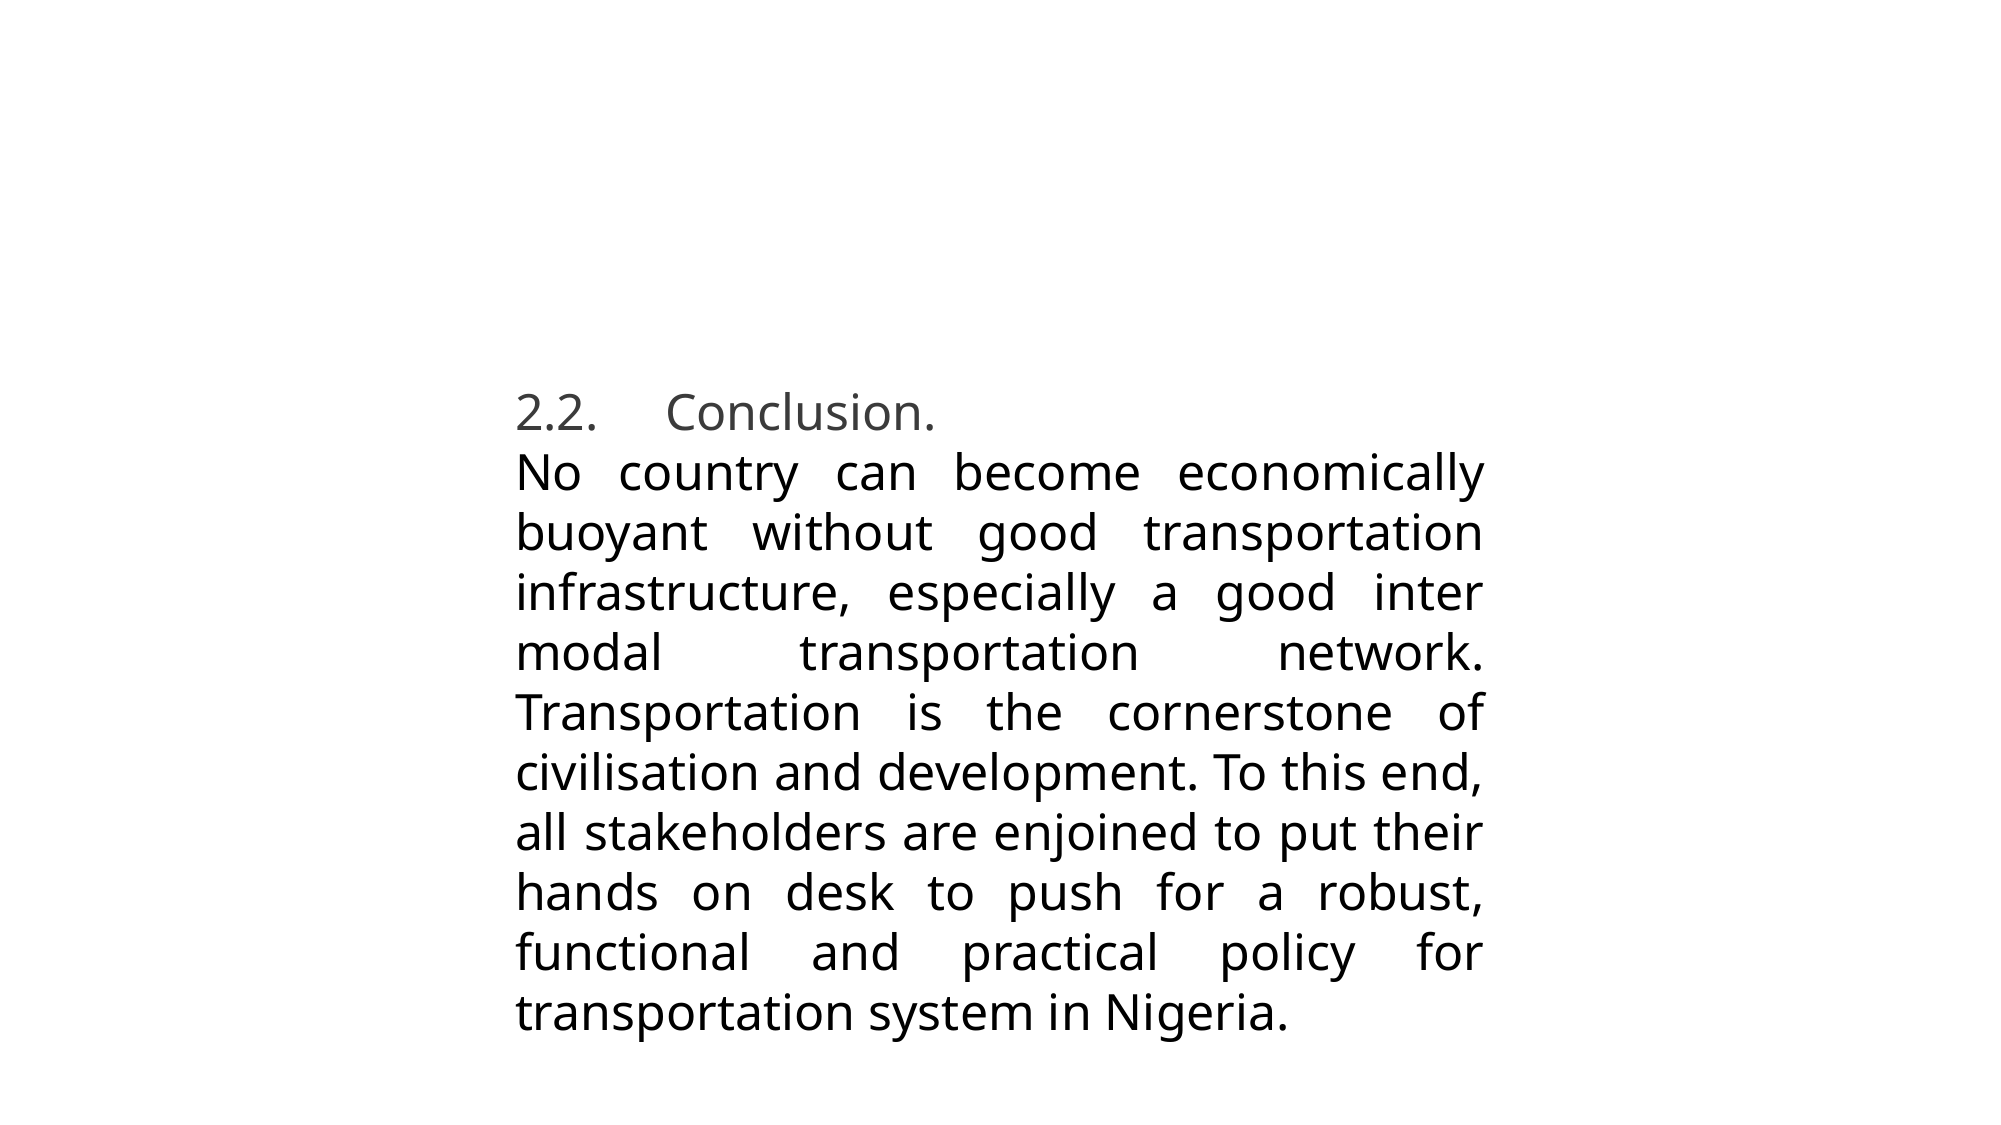

2.2.	Conclusion.
No country can become economically buoyant without good transportation infrastructure, especially a good inter modal transportation network. Transportation is the cornerstone of civilisation and development. To this end, all stakeholders are enjoined to put their hands on desk to push for a robust, functional and practical policy for transportation system in Nigeria.